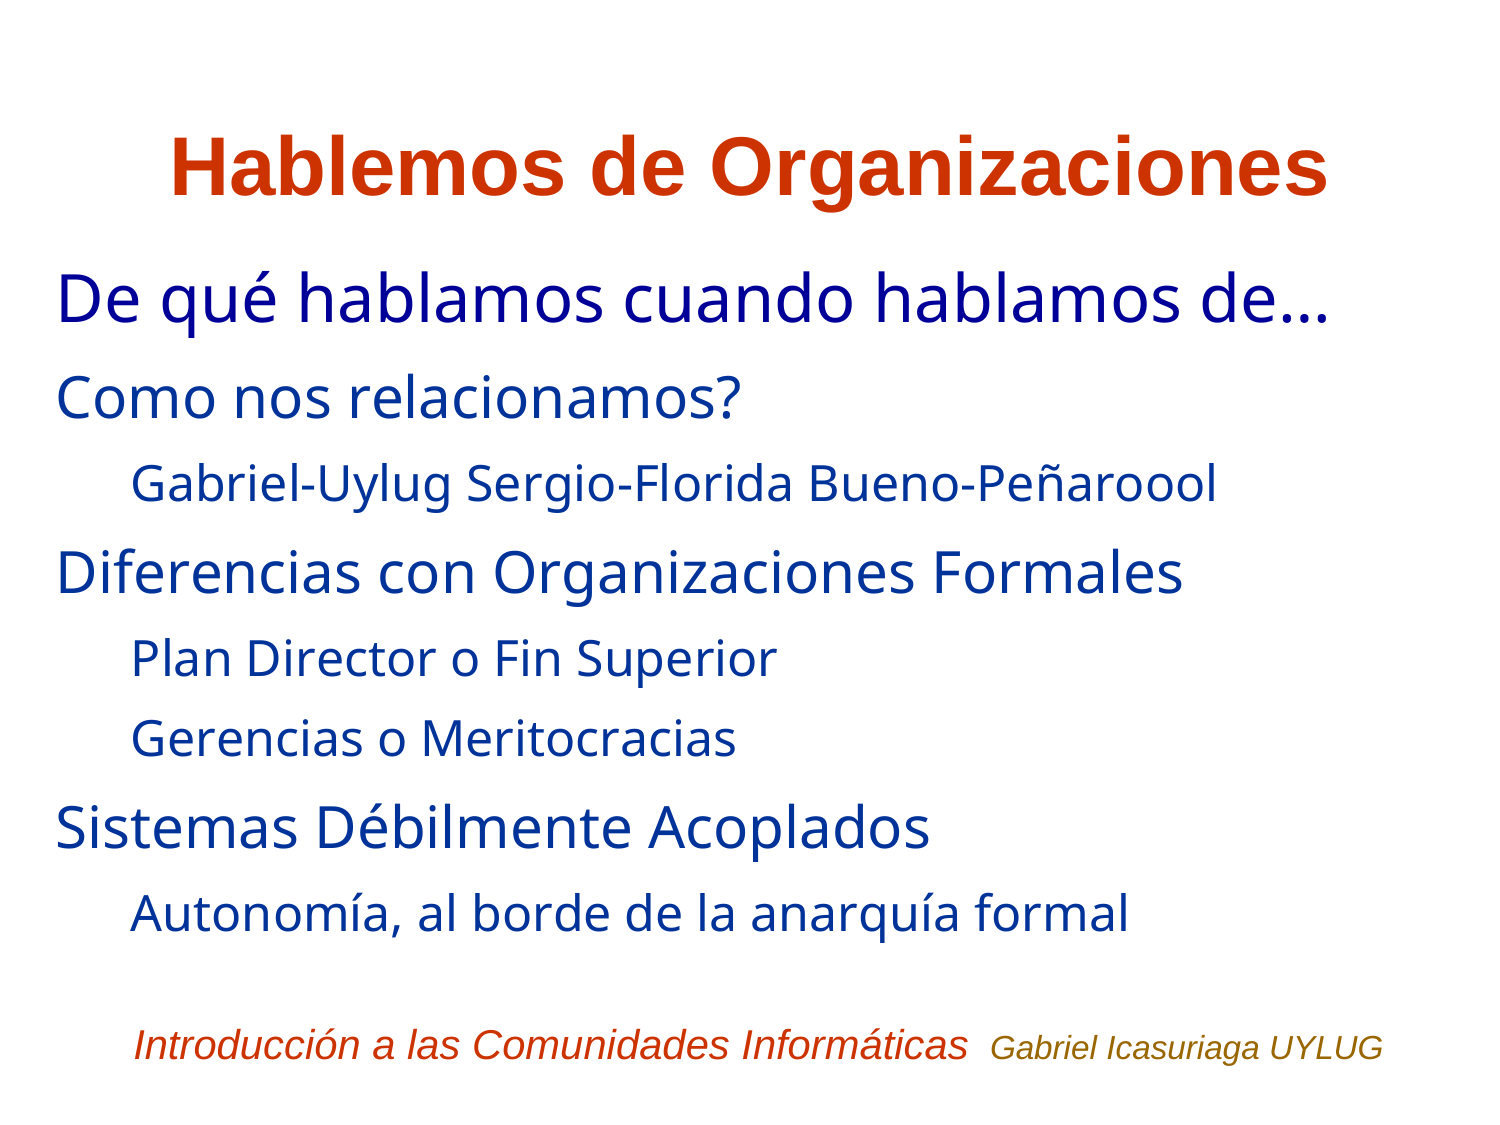

# Hablemos de Organizaciones
De qué hablamos cuando hablamos de…
Como nos relacionamos?
Gabriel-Uylug Sergio-Florida Bueno-Peñaroool
Diferencias con Organizaciones Formales
Plan Director o Fin Superior
Gerencias o Meritocracias
Sistemas Débilmente Acoplados
Autonomía, al borde de la anarquía formal
Introducción a las Comunidades Informáticas Gabriel Icasuriaga UYLUG